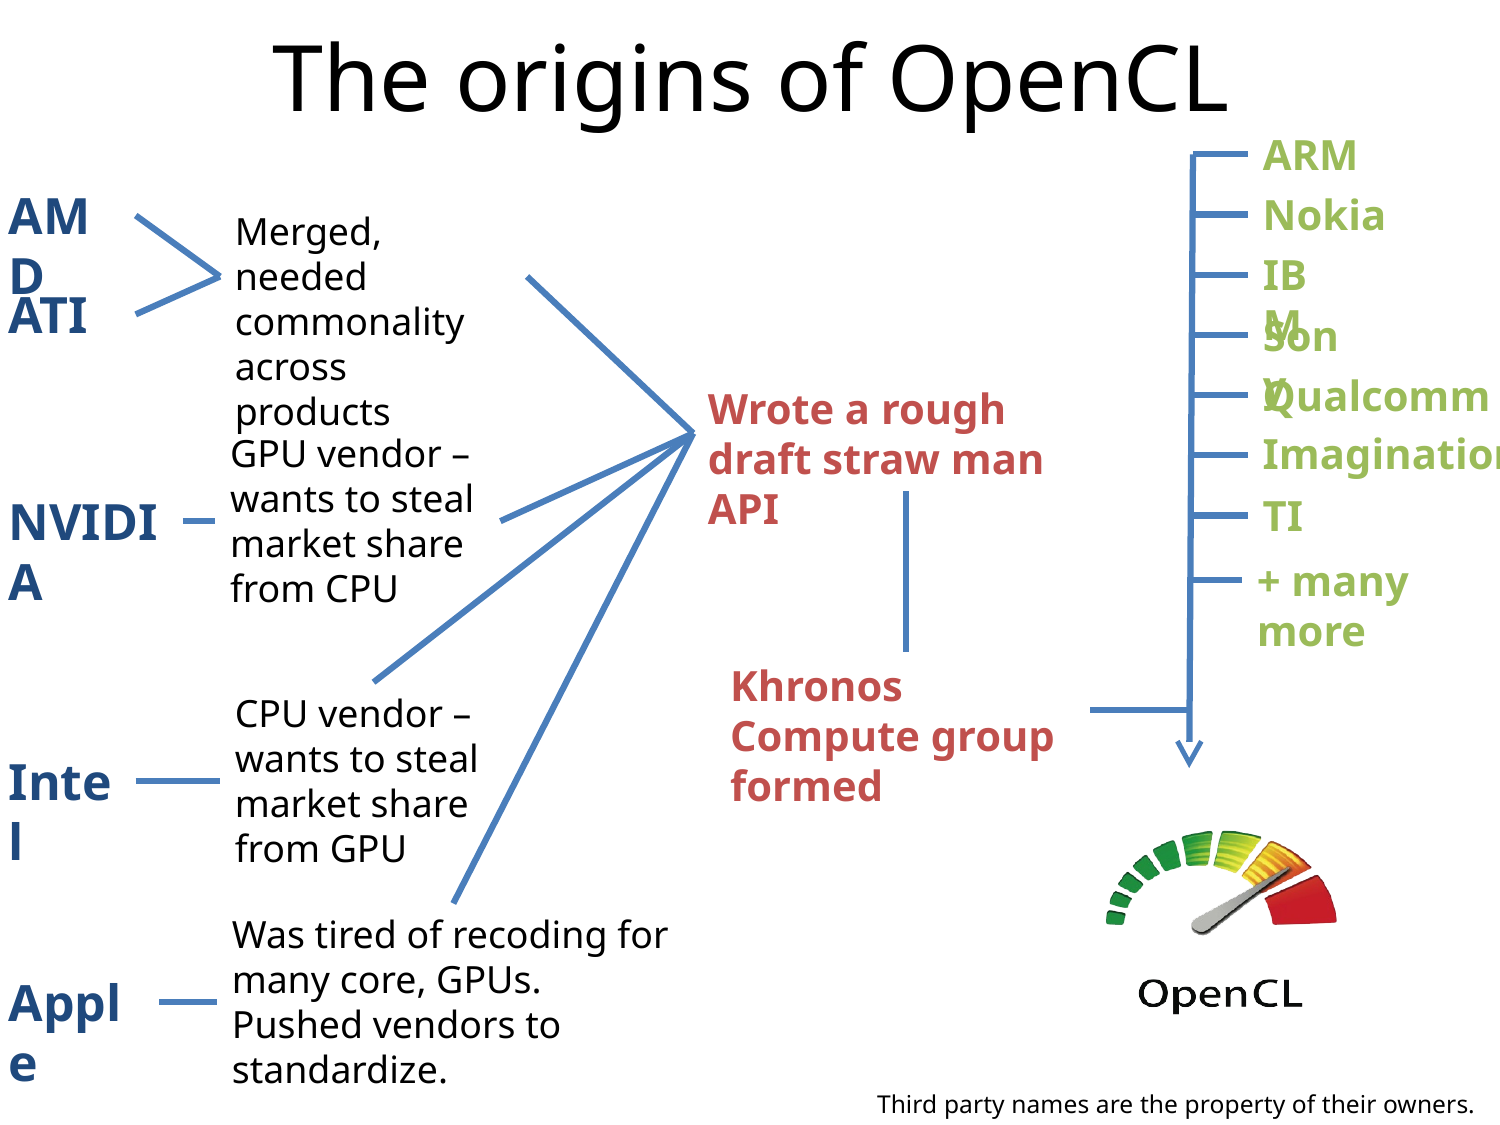

# The origins of OpenCL
ARM
AMD
Nokia
Merged, needed commonality across products
IBM
ATI
Sony
Qualcomm
Wrote a rough draft straw man API
Imagination
GPU vendor – wants to steal market share from CPU
TI
NVIDIA
+ many more
Khronos Compute group formed
CPU vendor – wants to steal market share from GPU
Intel
Was tired of recoding for many core, GPUs.
Pushed vendors to standardize.
Apple
Third party names are the property of their owners.